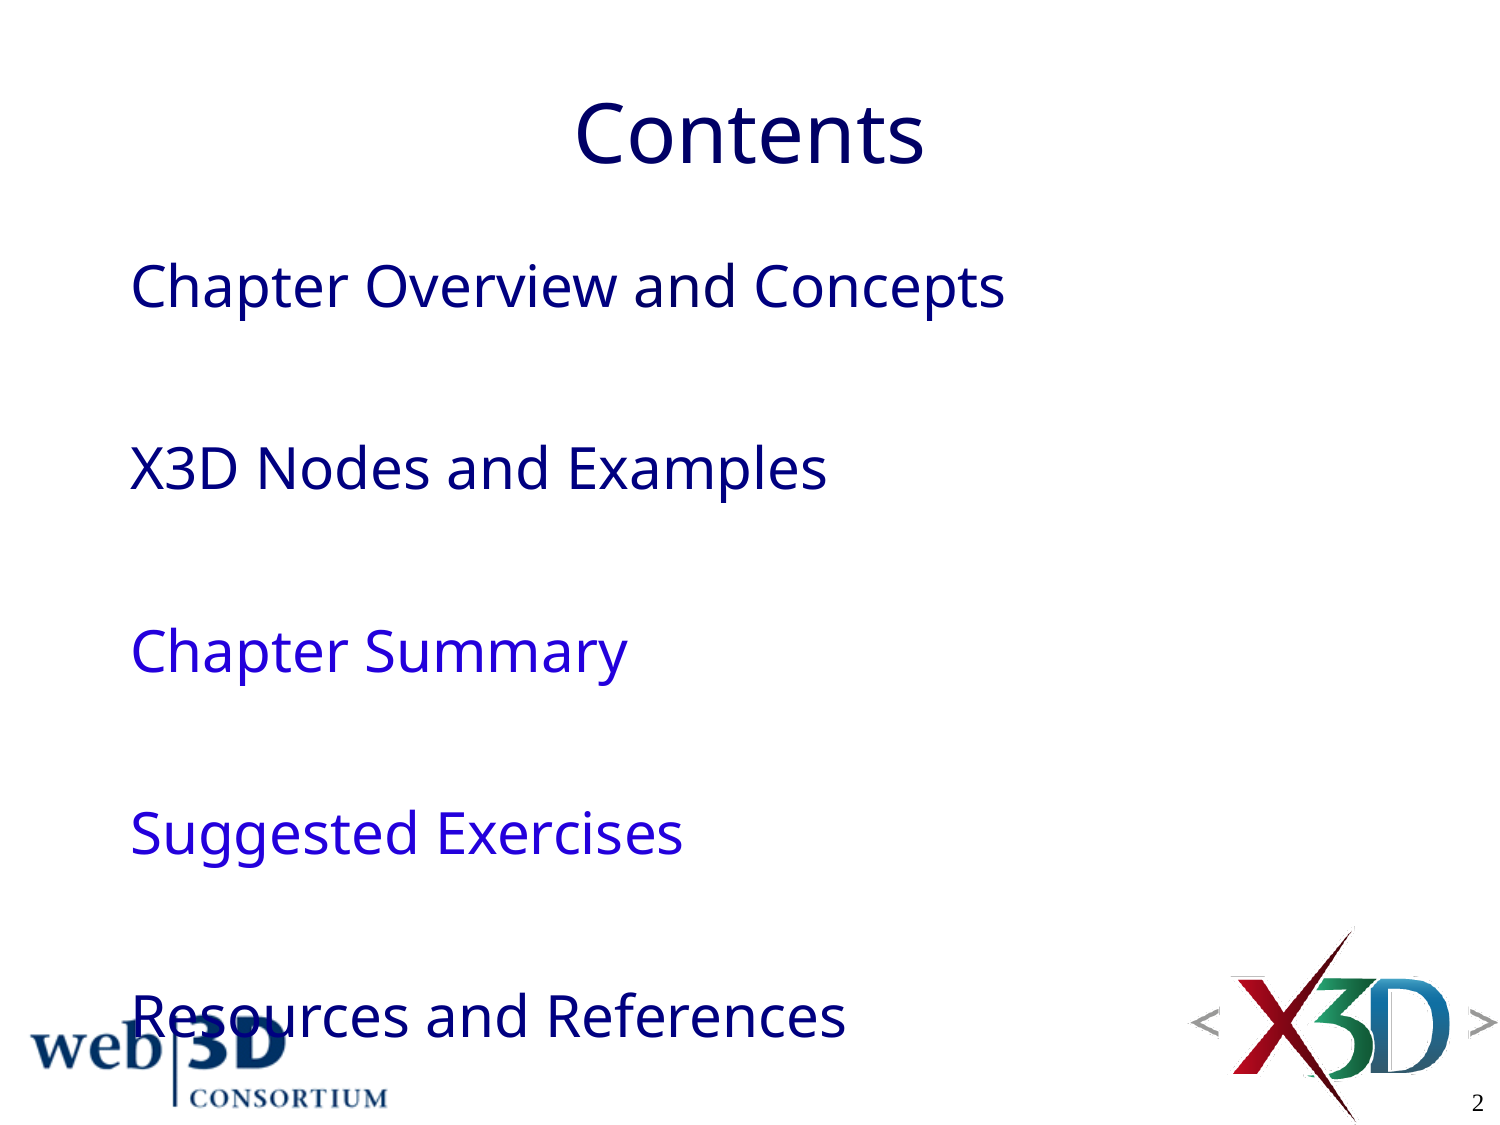

# Contents
Chapter Overview and Concepts
X3D Nodes and Examples
Chapter Summary
Suggested Exercises
Resources and References